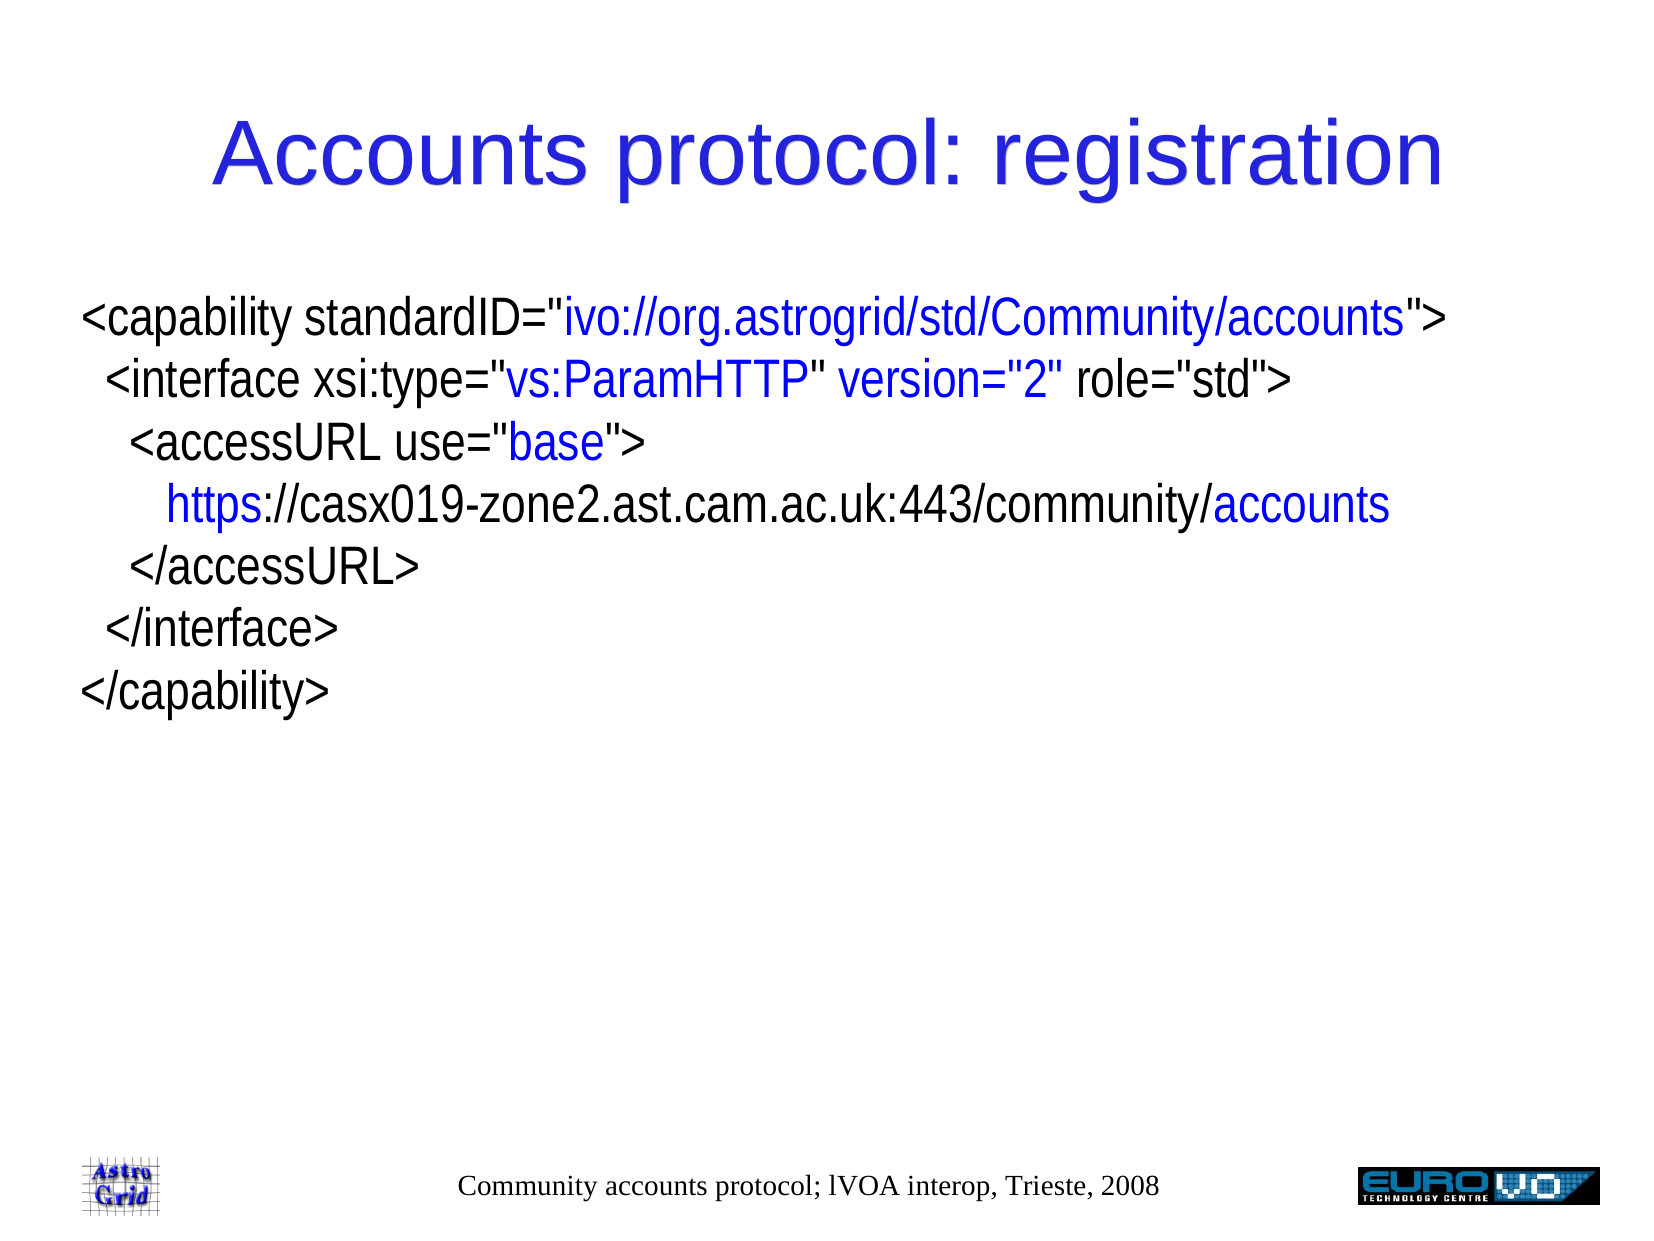

# Accounts protocol: registration
 <capability standardID="ivo://org.astrogrid/std/Community/accounts">
 <interface xsi:type="vs:ParamHTTP" version="2" role="std">
 <accessURL use="base">
 https://casx019-zone2.ast.cam.ac.uk:443/community/accounts
 </accessURL>
 </interface>
 </capability>
Community accounts protocol; lVOA interop, Trieste, 2008